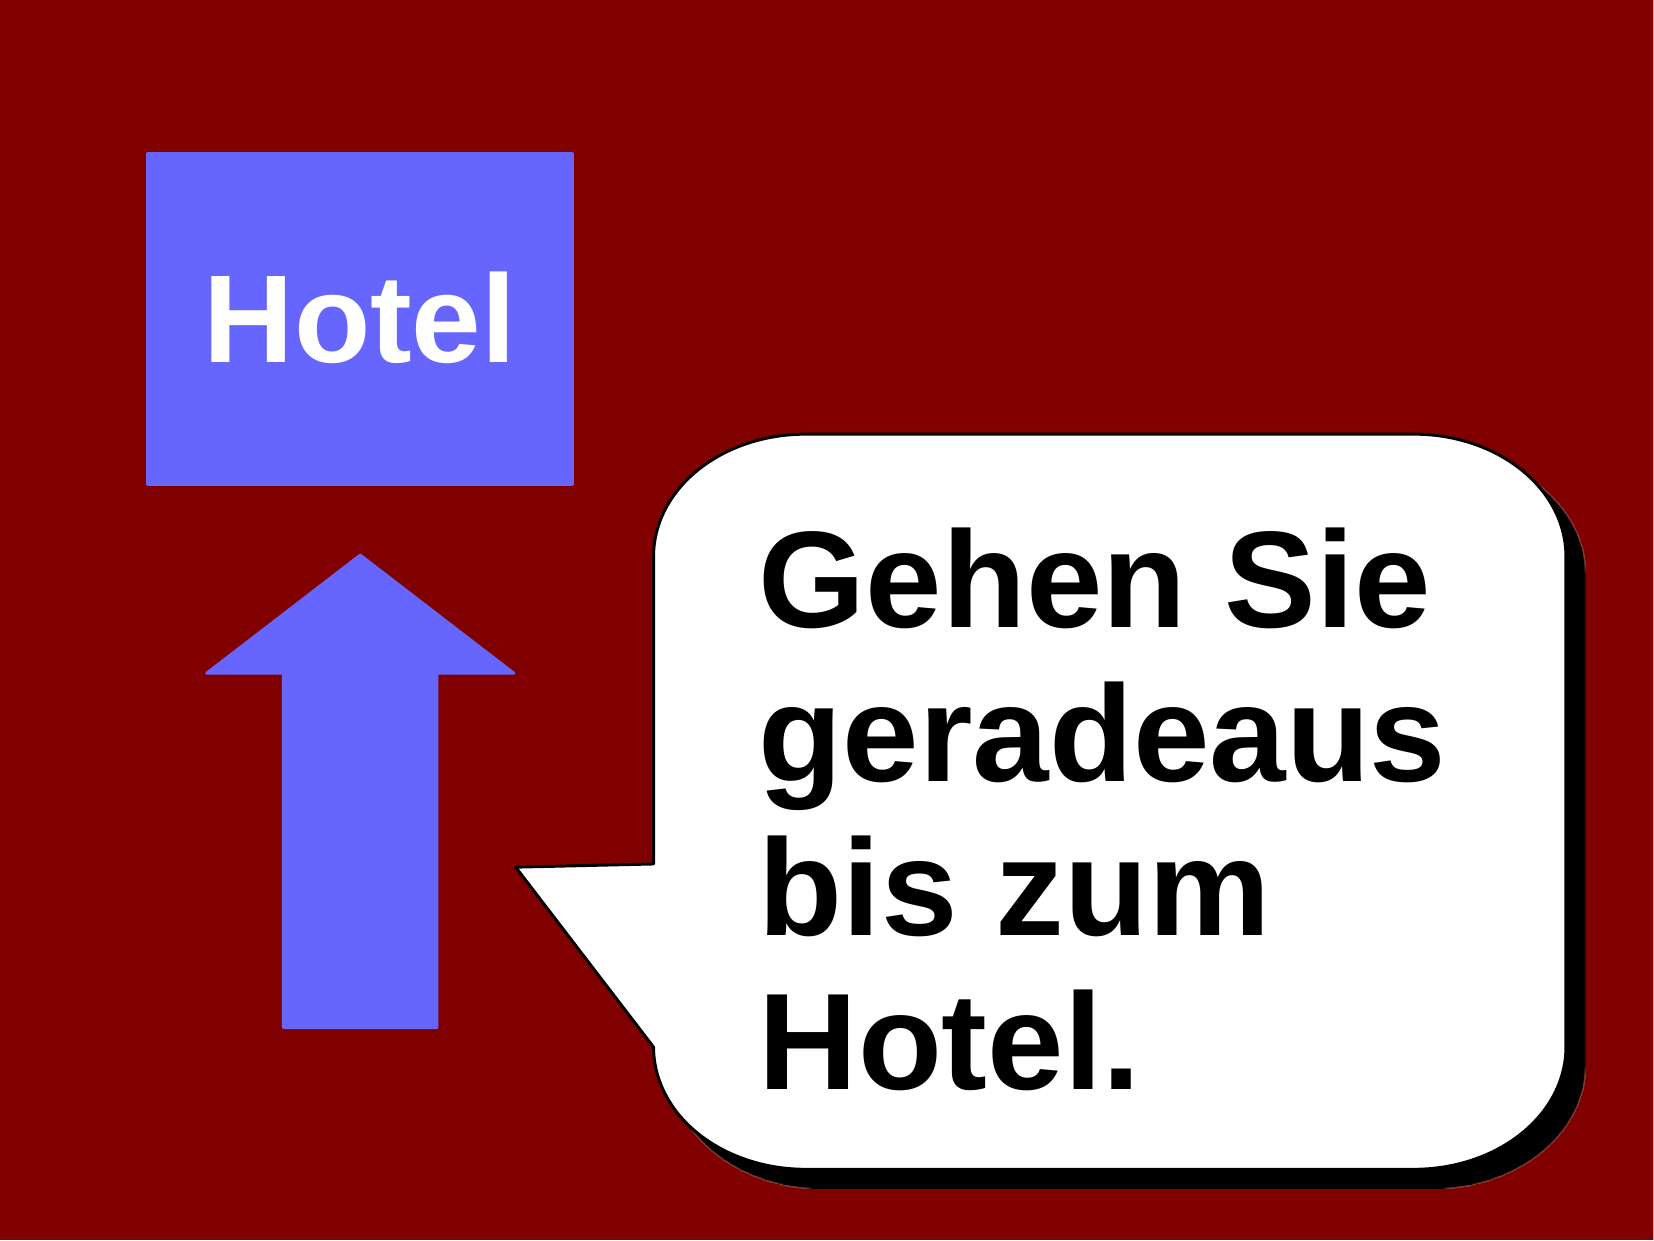

Hotel
Gehen Sie
geradeaus
bis zum
Hotel.